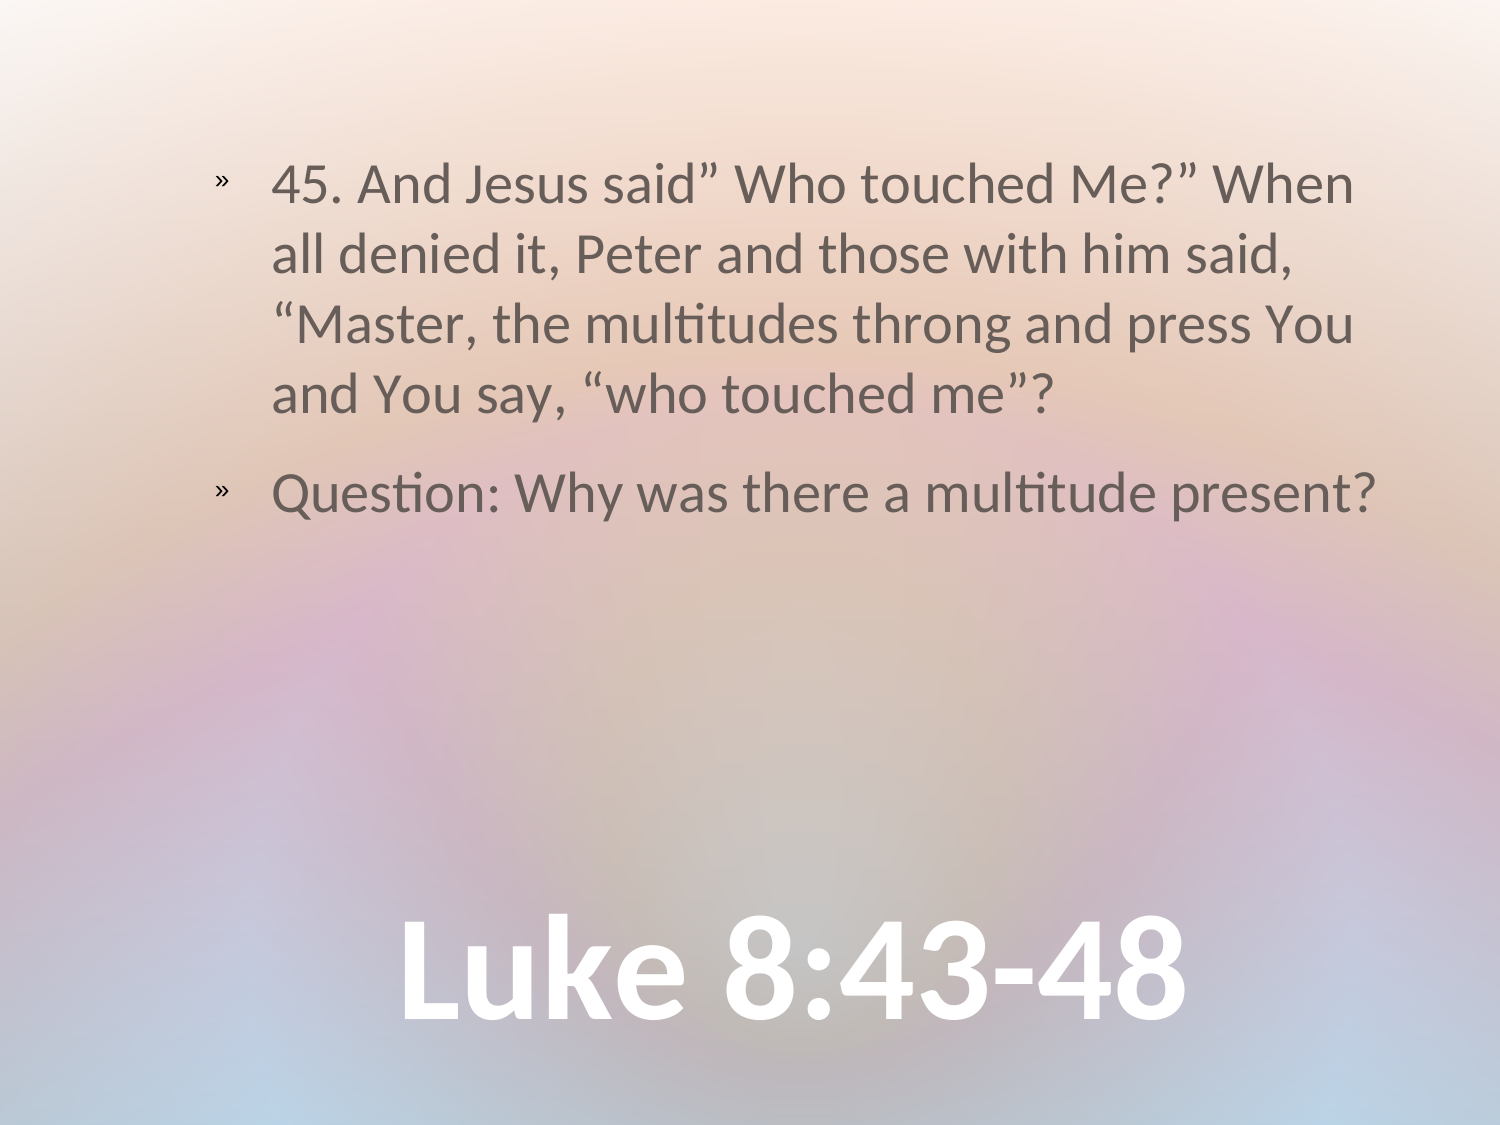

45. And Jesus said” Who touched Me?” When all denied it, Peter and those with him said, “Master, the multitudes throng and press You and You say, “who touched me”?
Question: Why was there a multitude present?
# Luke 8:43-48